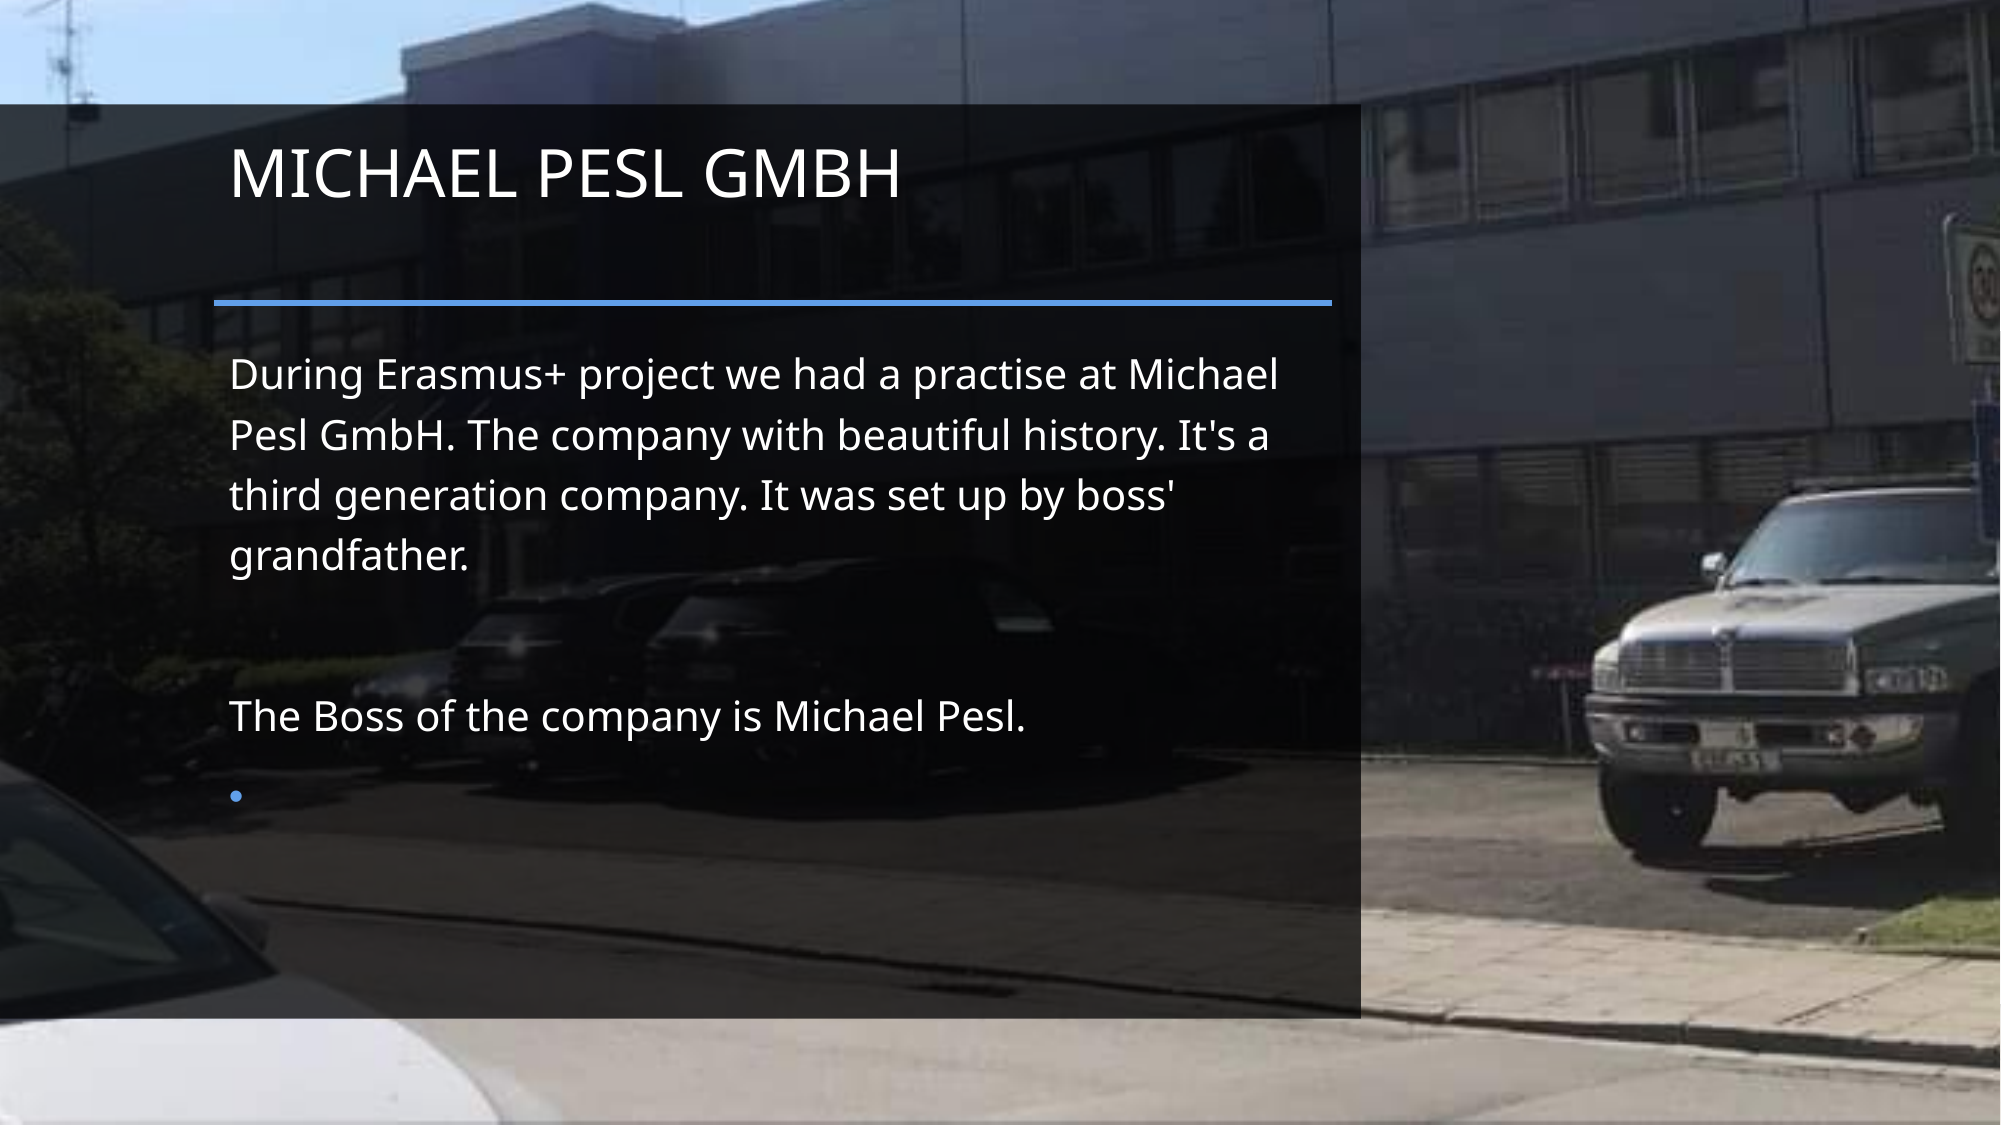

# Michael pesl gmbh
During Erasmus+ project we had a practise at Michael Pesl GmbH. The company with beautiful history. It's a third generation company. It was set up by boss' grandfather.
The Boss of the company is Michael Pesl.